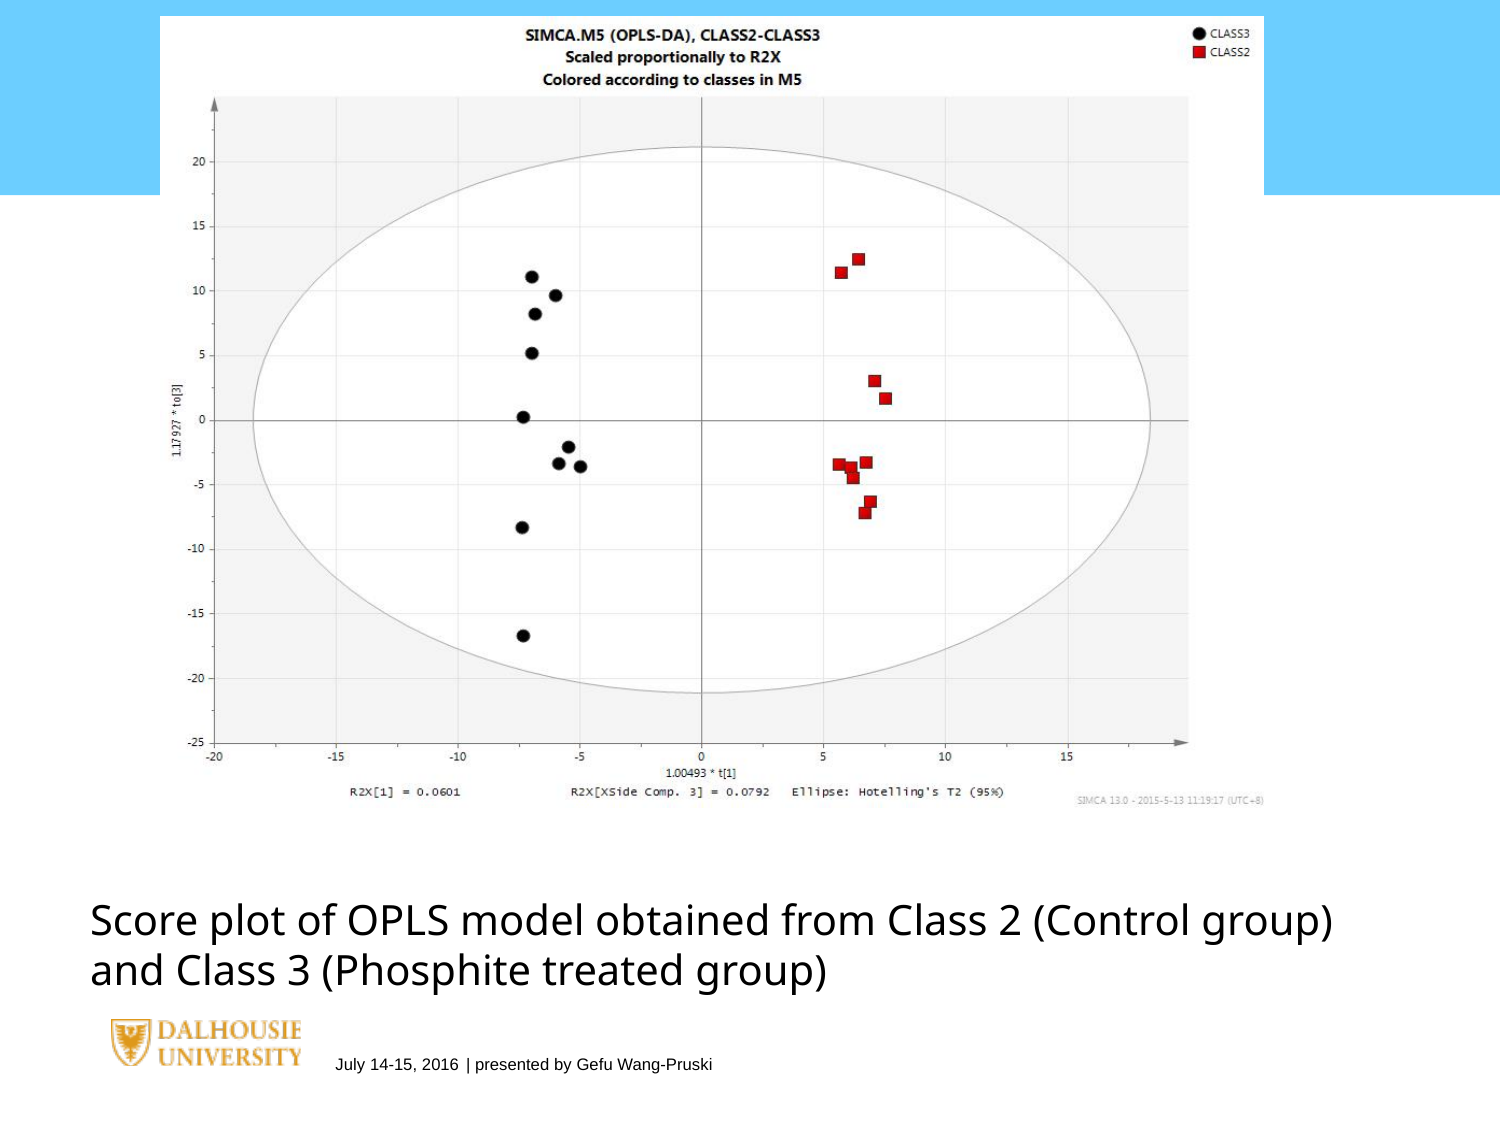

# Score plot of OPLS model obtained from Class 2 (Control group) and Class 3 (Phosphite treated group)